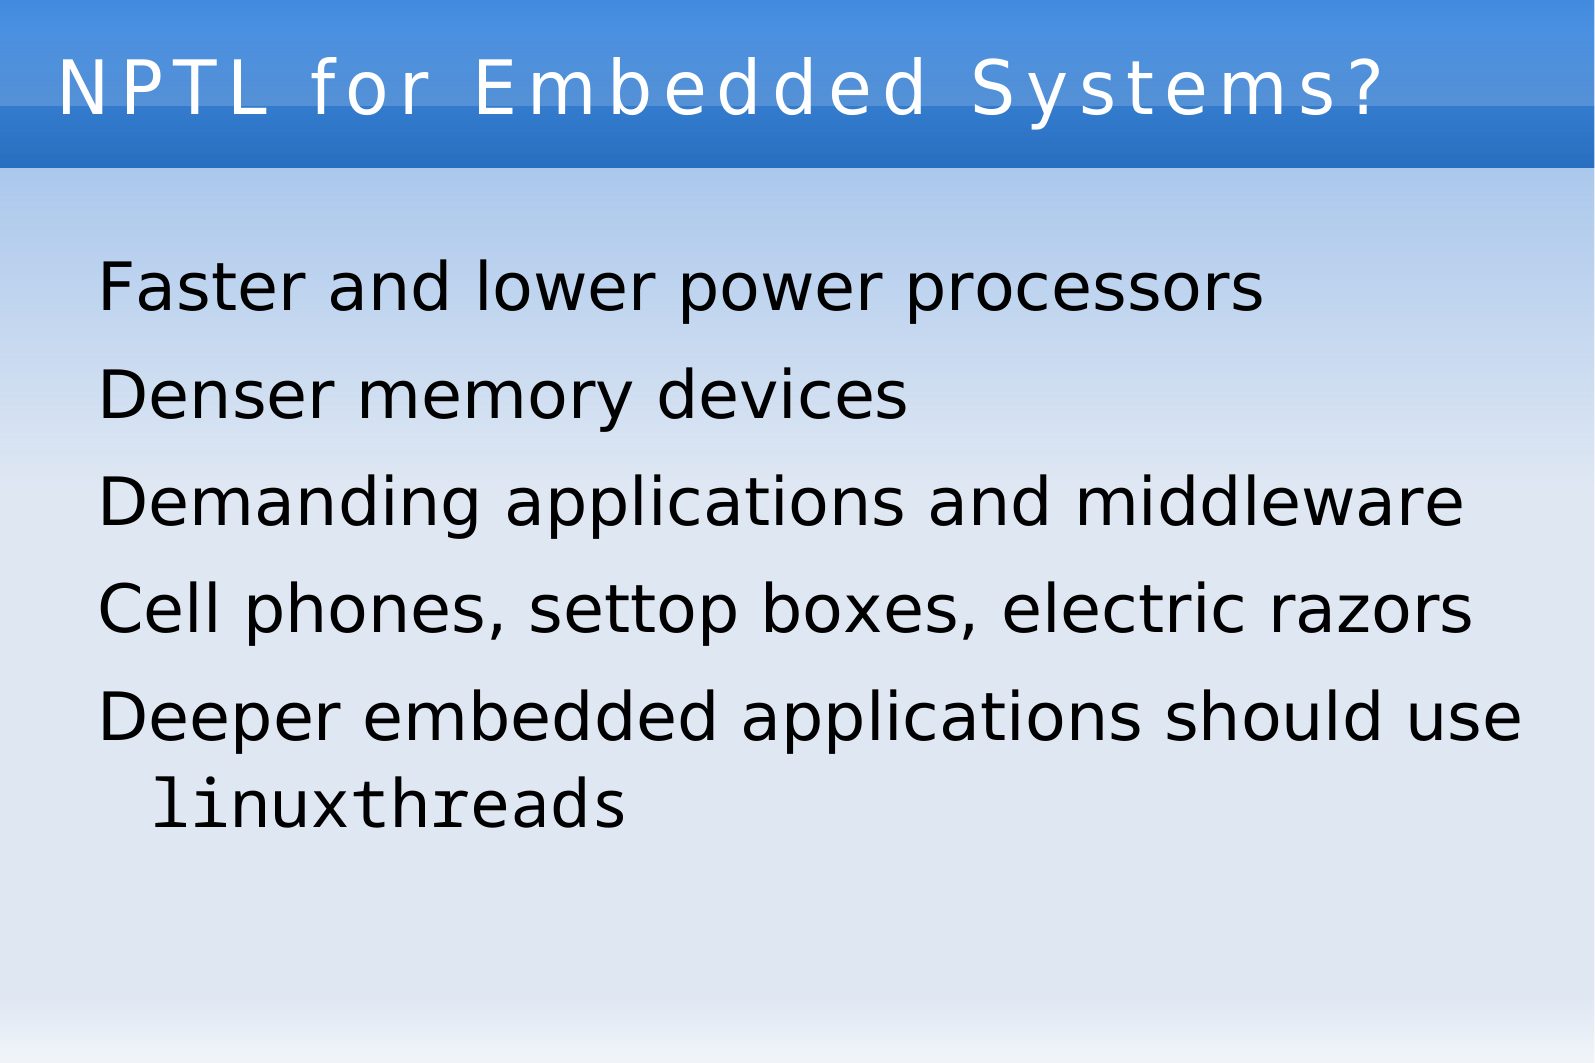

# NPTL for Embedded Systems?
Faster and lower power processors
Denser memory devices
Demanding applications and middleware
Cell phones, settop boxes, electric razors
Deeper embedded applications should use linuxthreads